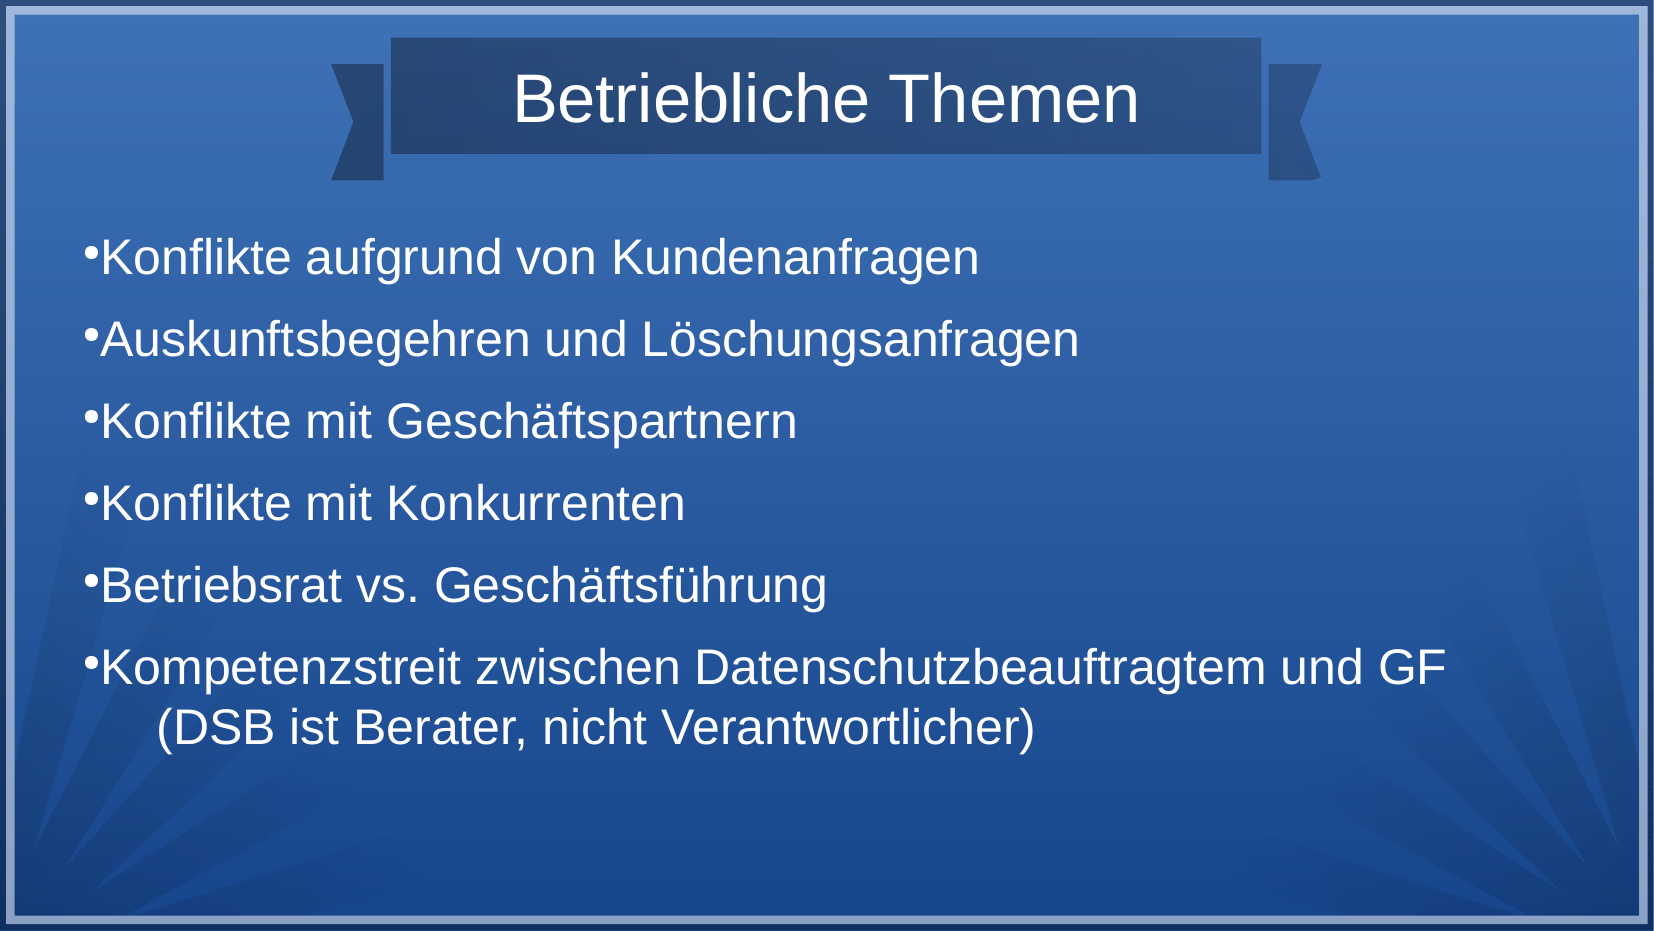

# Betriebliche Themen
Konflikte aufgrund von Kundenanfragen
Auskunftsbegehren und Löschungsanfragen
Konflikte mit Geschäftspartnern
Konflikte mit Konkurrenten
Betriebsrat vs. Geschäftsführung
Kompetenzstreit zwischen Datenschutzbeauftragtem und GF 			(DSB ist Berater, nicht Verantwortlicher)